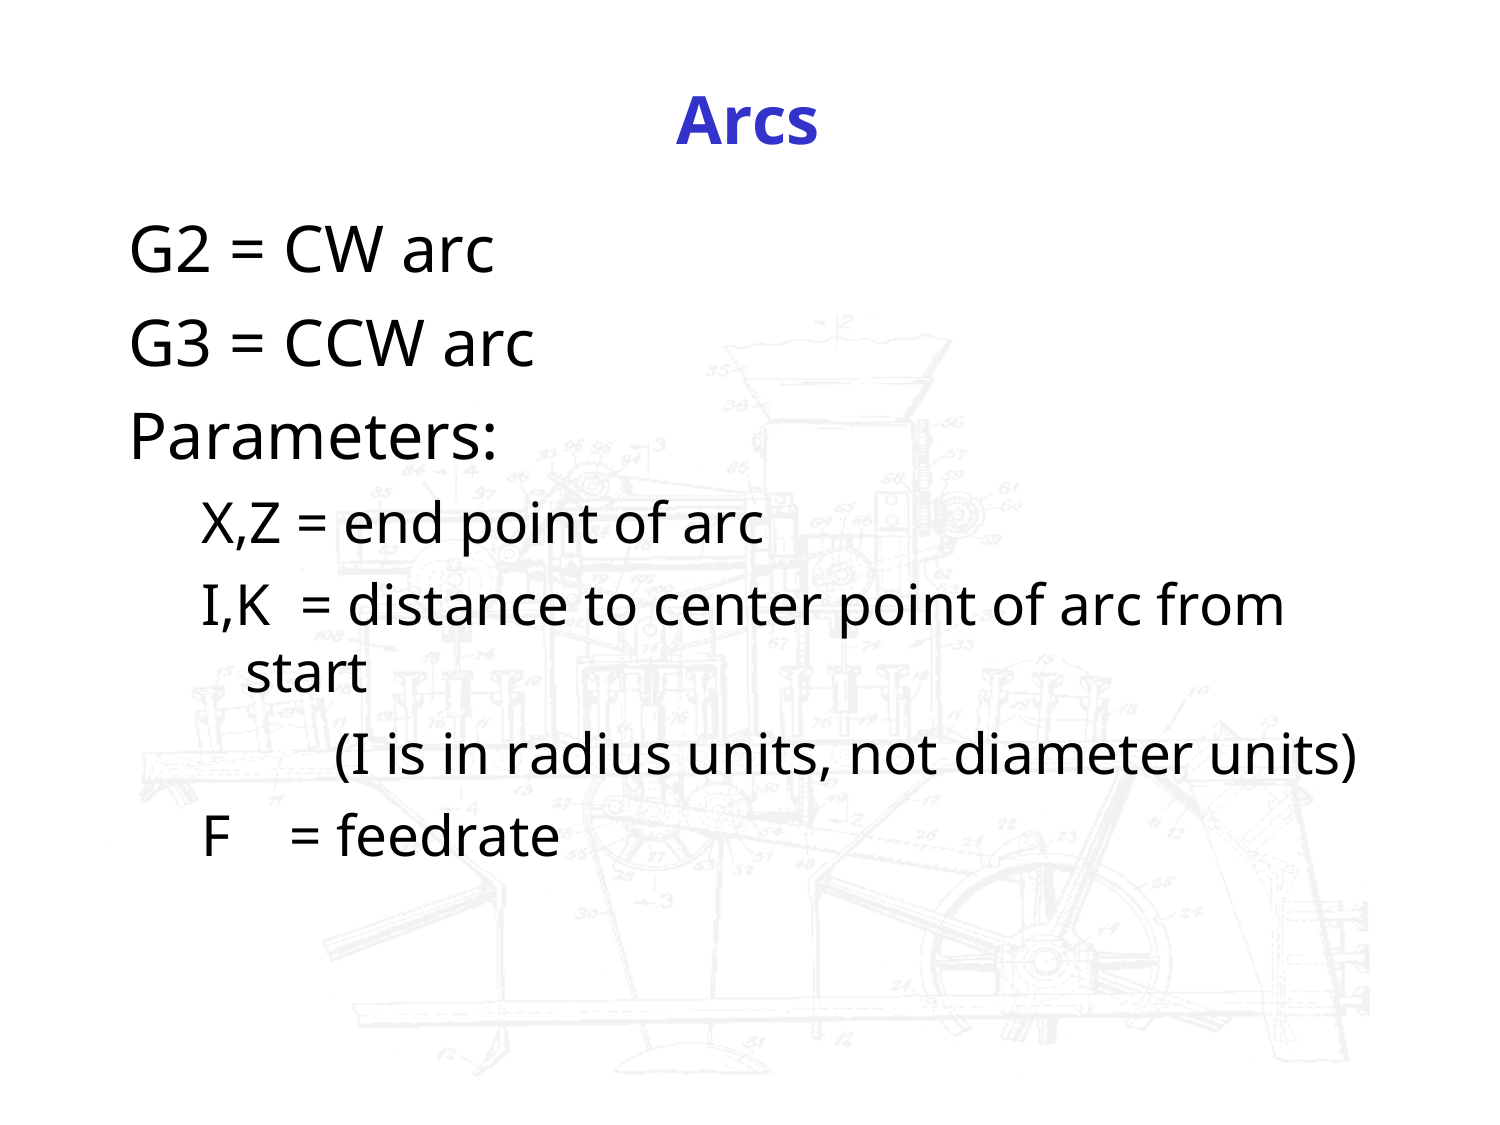

# Arcs
G2 = CW arc
G3 = CCW arc
Parameters:
X,Z = end point of arc
I,K = distance to center point of arc from start
 (I is in radius units, not diameter units)
F = feedrate